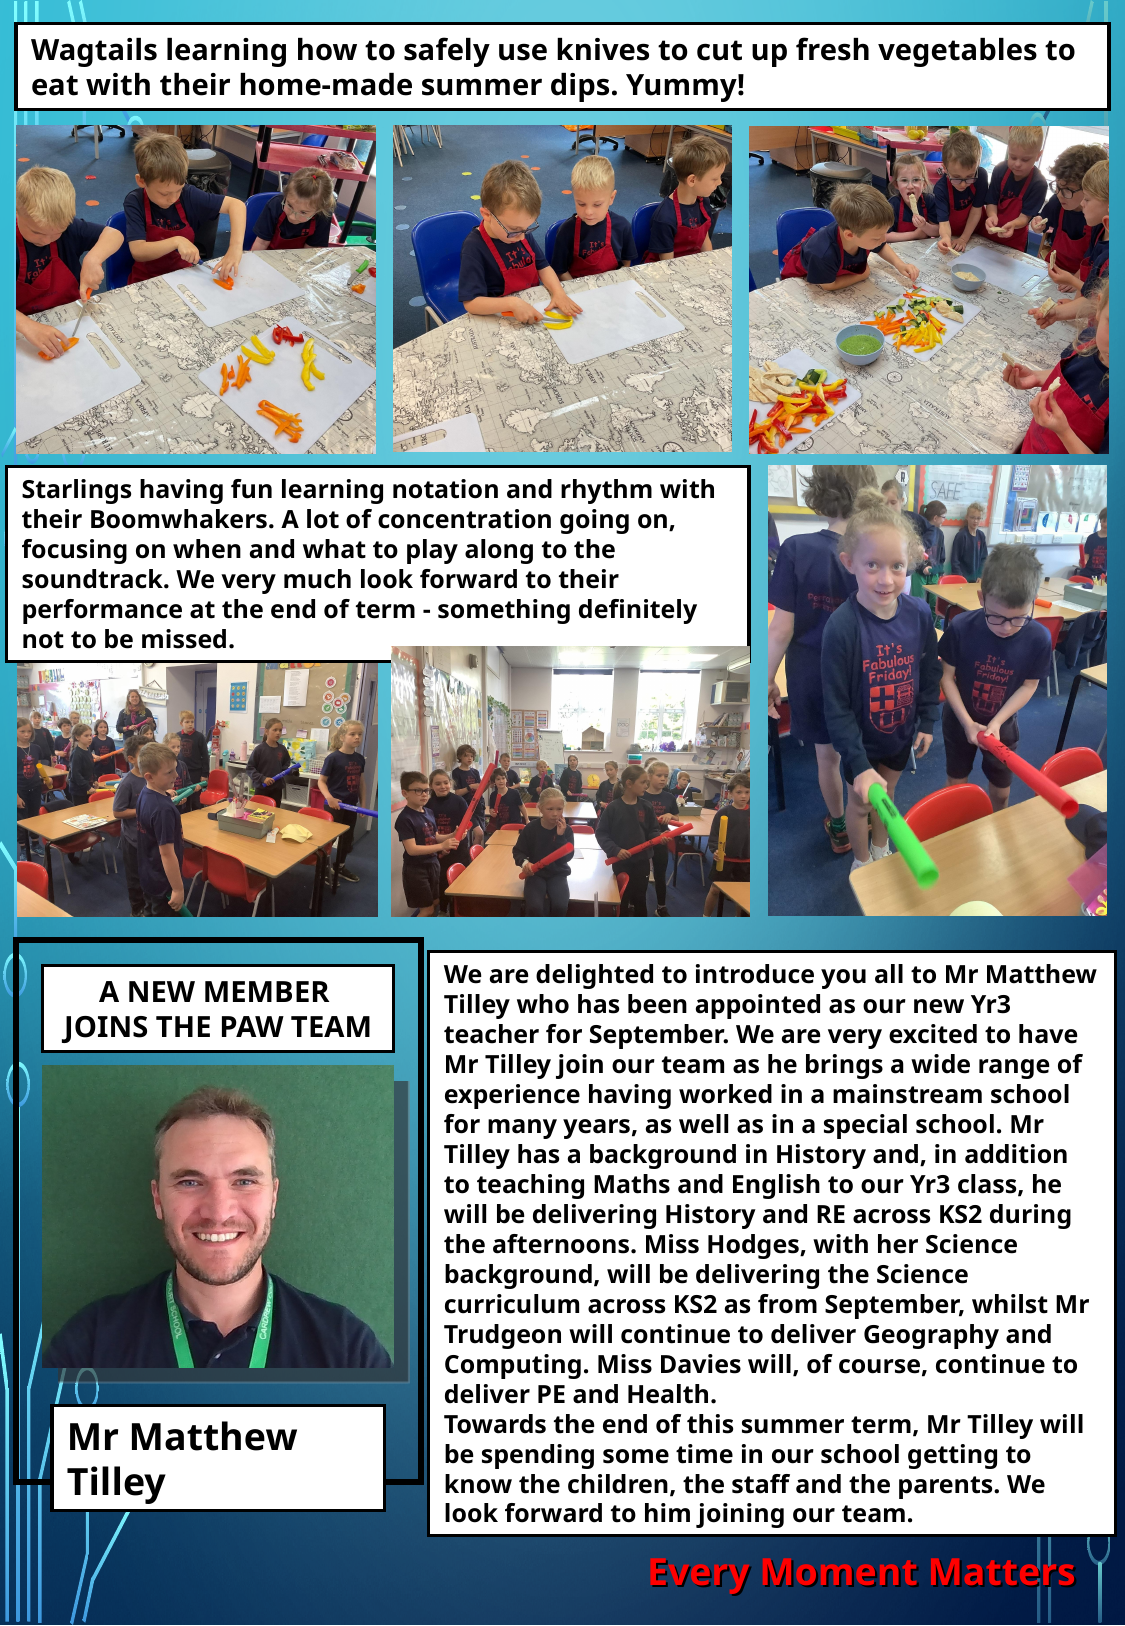

Wagtails learning how to safely use knives to cut up fresh vegetables to eat with their home-made summer dips. Yummy!
Starlings having fun learning notation and rhythm with their Boomwhakers. A lot of concentration going on, focusing on when and what to play along to the soundtrack. We very much look forward to their performance at the end of term - something definitely not to be missed.
We are delighted to introduce you all to Mr Matthew Tilley who has been appointed as our new Yr3 teacher for September. We are very excited to have Mr Tilley join our team as he brings a wide range of experience having worked in a mainstream school for many years, as well as in a special school. Mr Tilley has a background in History and, in addition to teaching Maths and English to our Yr3 class, he will be delivering History and RE across KS2 during the afternoons. Miss Hodges, with her Science background, will be delivering the Science curriculum across KS2 as from September, whilst Mr Trudgeon will continue to deliver Geography and Computing. Miss Davies will, of course, continue to deliver PE and Health.
Towards the end of this summer term, Mr Tilley will be spending some time in our school getting to know the children, the staff and the parents. We look forward to him joining our team.
A NEW MEMBER
JOINS THE PAW TEAM
Mr Matthew Tilley
Every Moment Matters